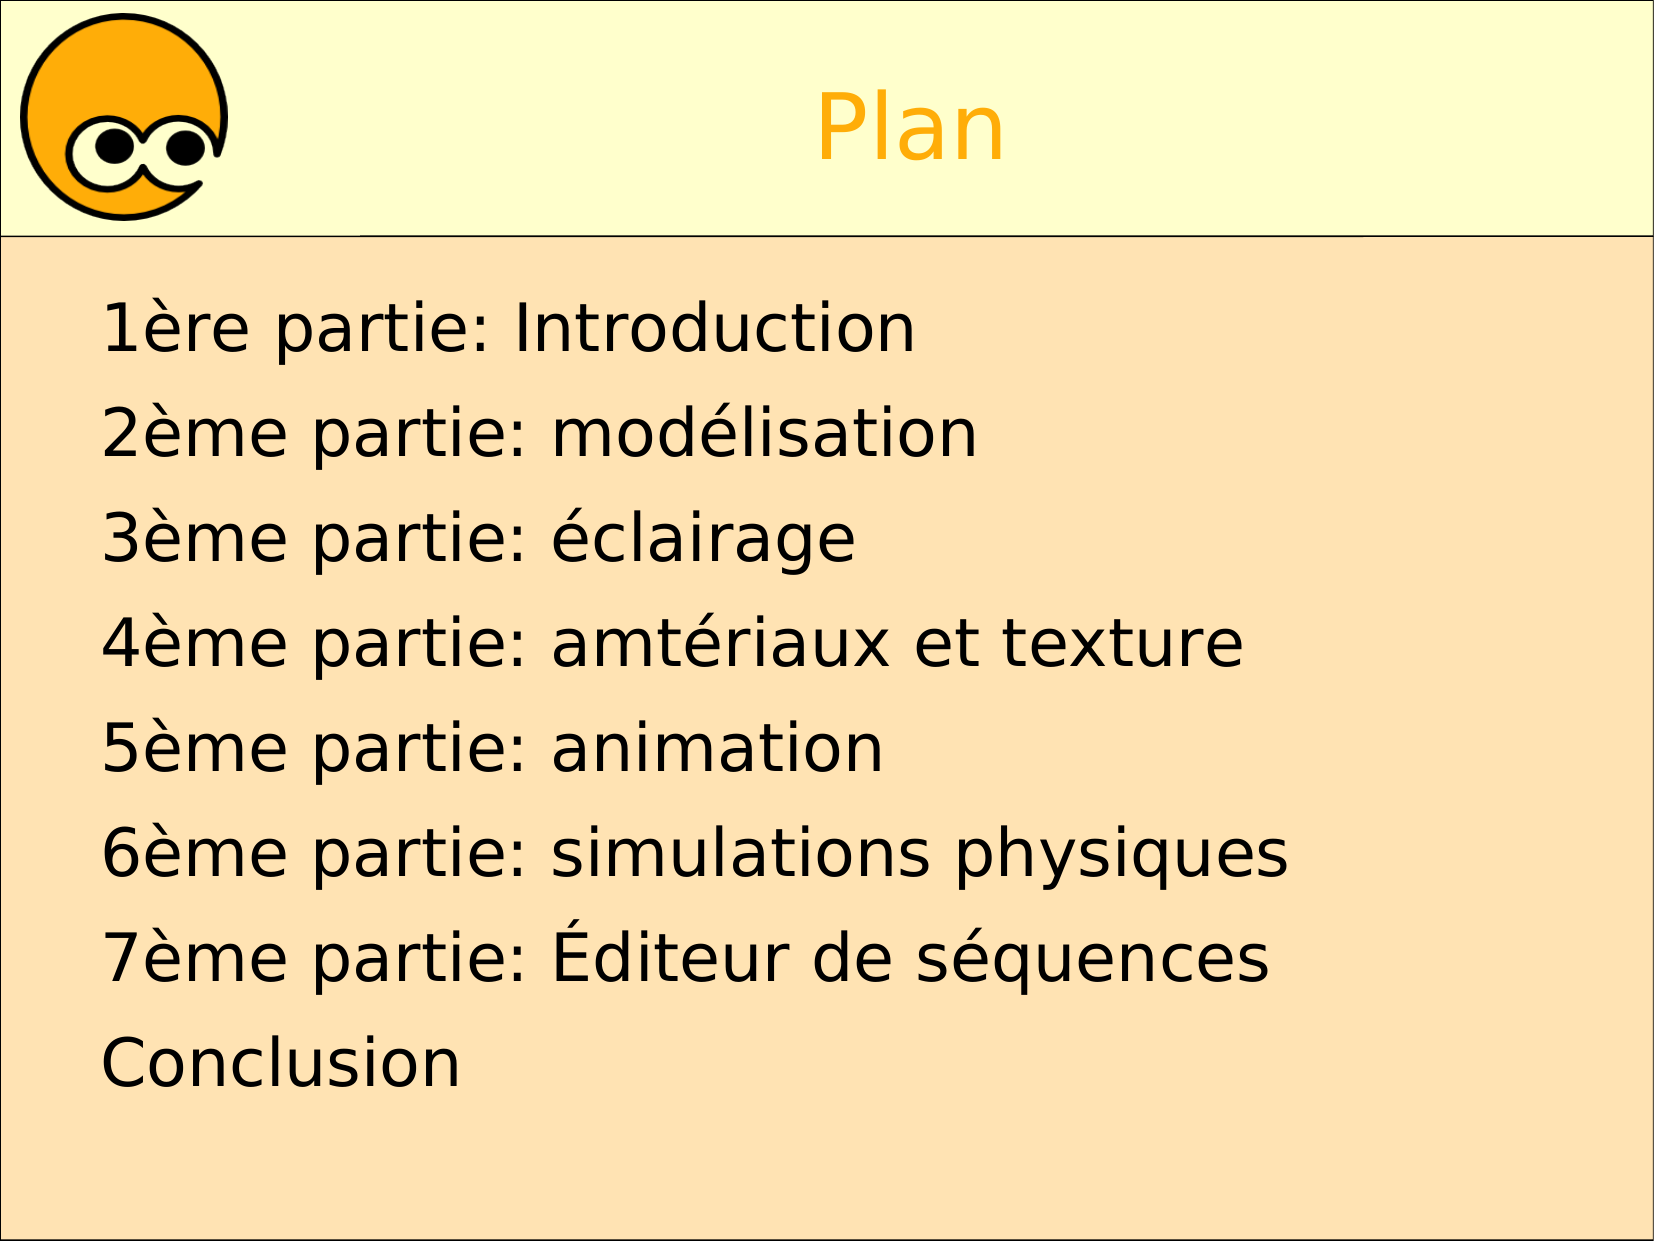

# Plan
1ère partie: Introduction
2ème partie: modélisation
3ème partie: éclairage
4ème partie: amtériaux et texture
5ème partie: animation
6ème partie: simulations physiques
7ème partie: Éditeur de séquences
Conclusion